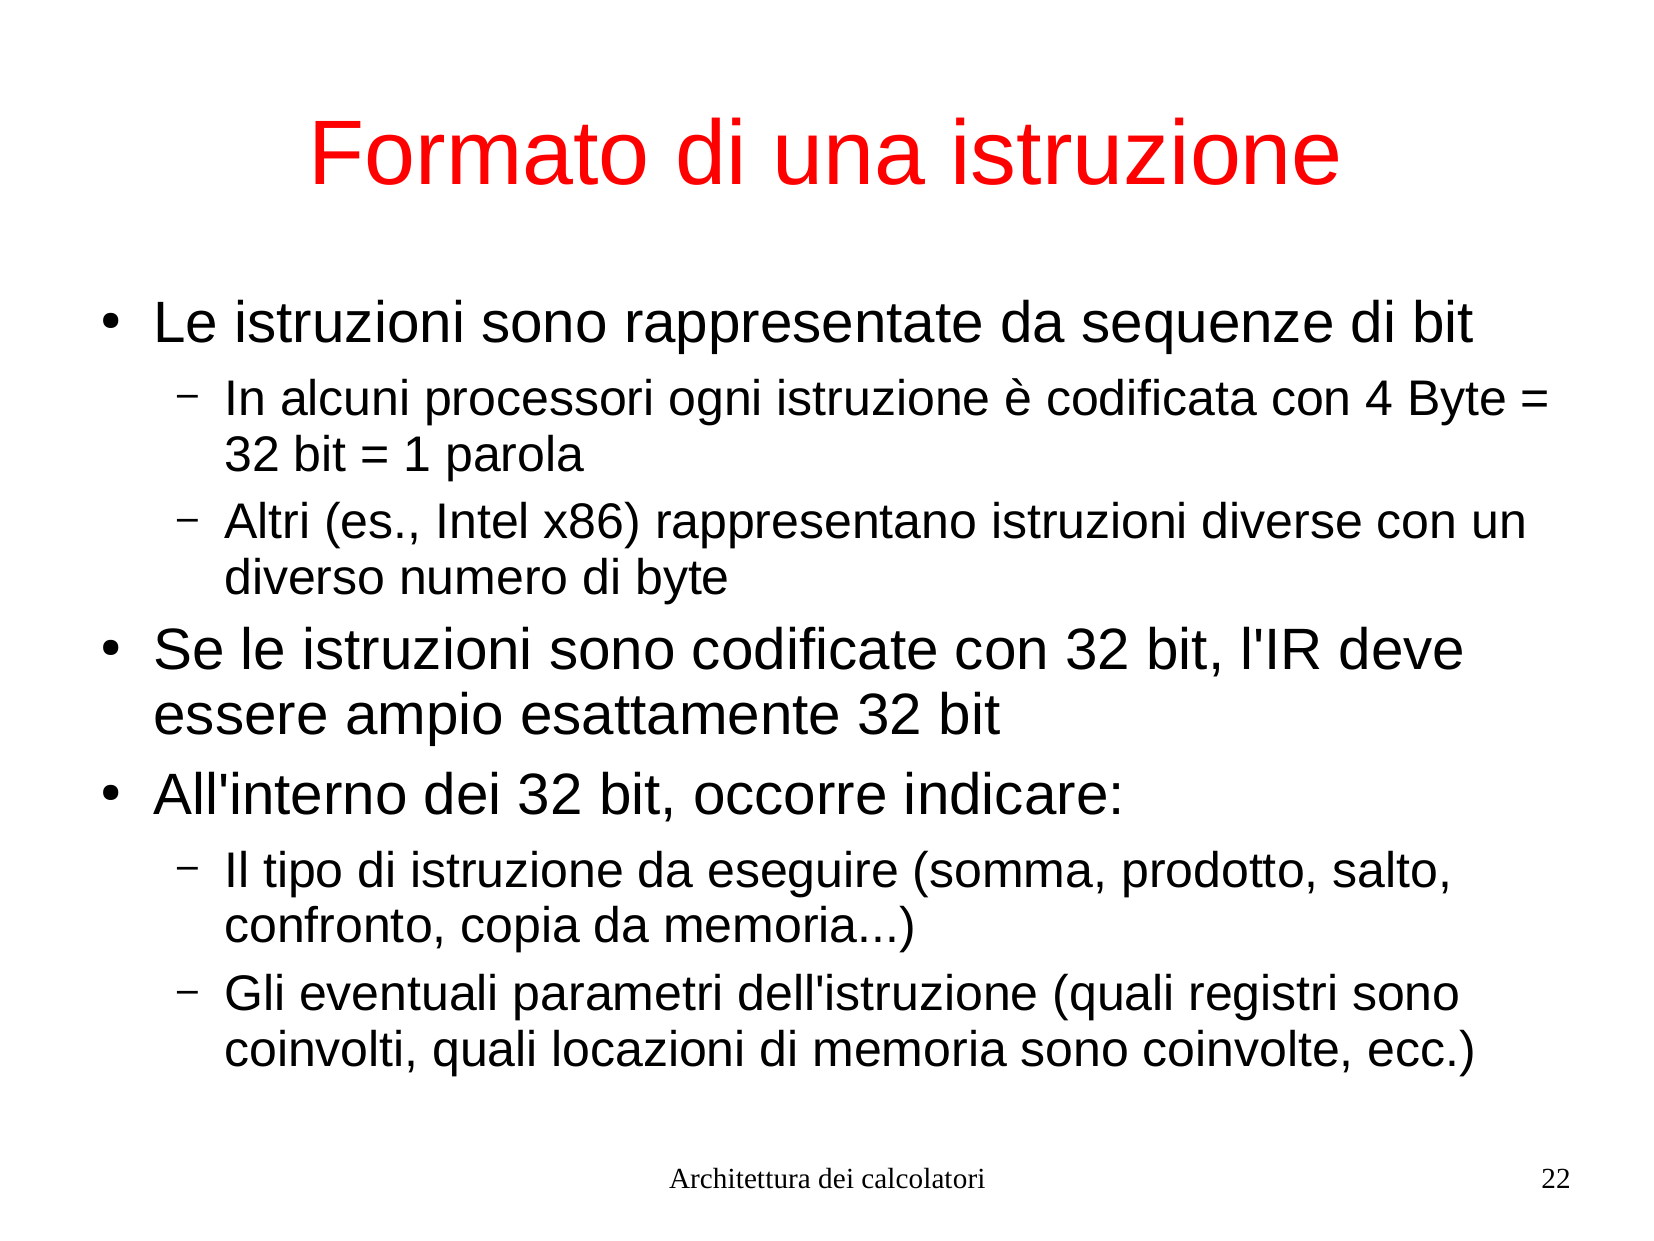

# Formato di una istruzione
Le istruzioni sono rappresentate da sequenze di bit
In alcuni processori ogni istruzione è codificata con 4 Byte = 32 bit = 1 parola
Altri (es., Intel x86) rappresentano istruzioni diverse con un diverso numero di byte
Se le istruzioni sono codificate con 32 bit, l'IR deve essere ampio esattamente 32 bit
All'interno dei 32 bit, occorre indicare:
Il tipo di istruzione da eseguire (somma, prodotto, salto, confronto, copia da memoria...)
Gli eventuali parametri dell'istruzione (quali registri sono coinvolti, quali locazioni di memoria sono coinvolte, ecc.)
Architettura dei calcolatori
22